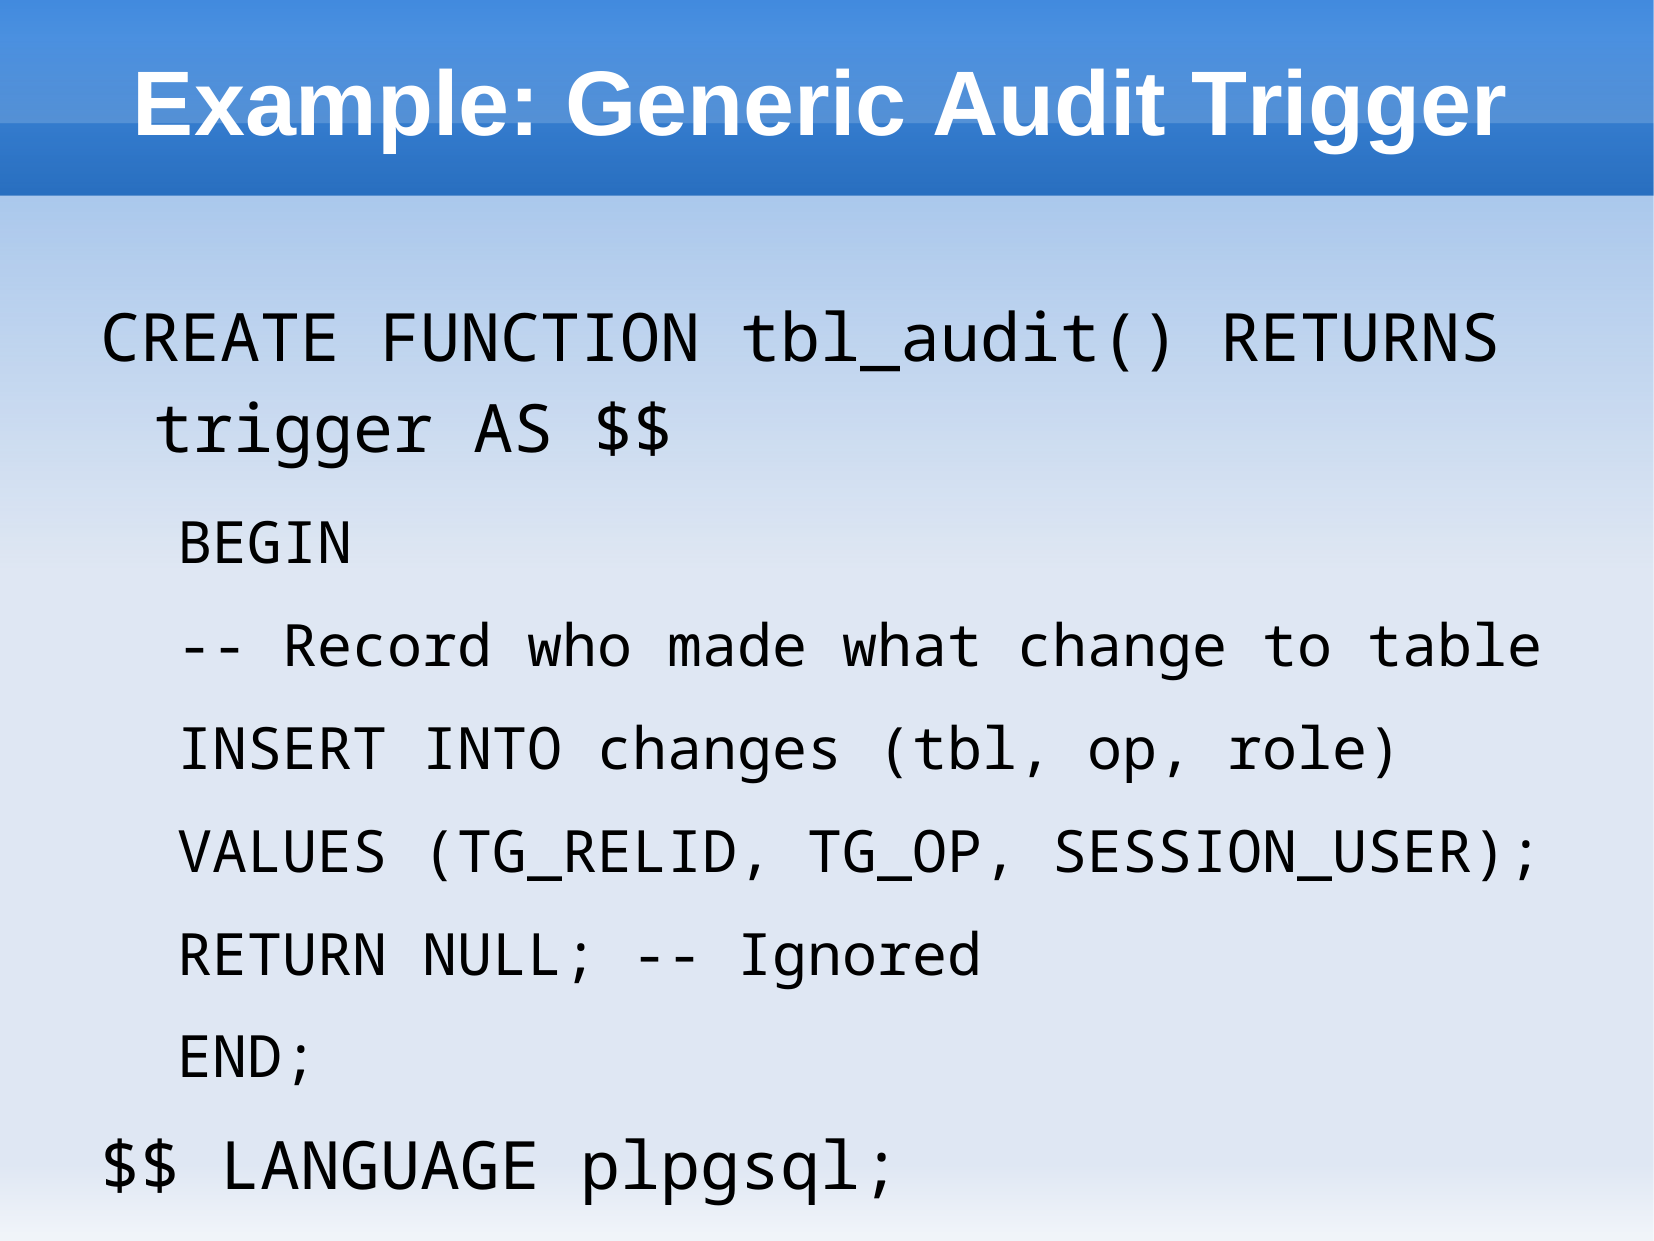

# Example: Generic Audit Trigger
CREATE FUNCTION tbl_audit() RETURNS trigger AS $$
BEGIN
-- Record who made what change to table
INSERT INTO changes (tbl, op, role)
VALUES (TG_RELID, TG_OP, SESSION_USER);
RETURN NULL; -- Ignored
END;
$$ LANGUAGE plpgsql;